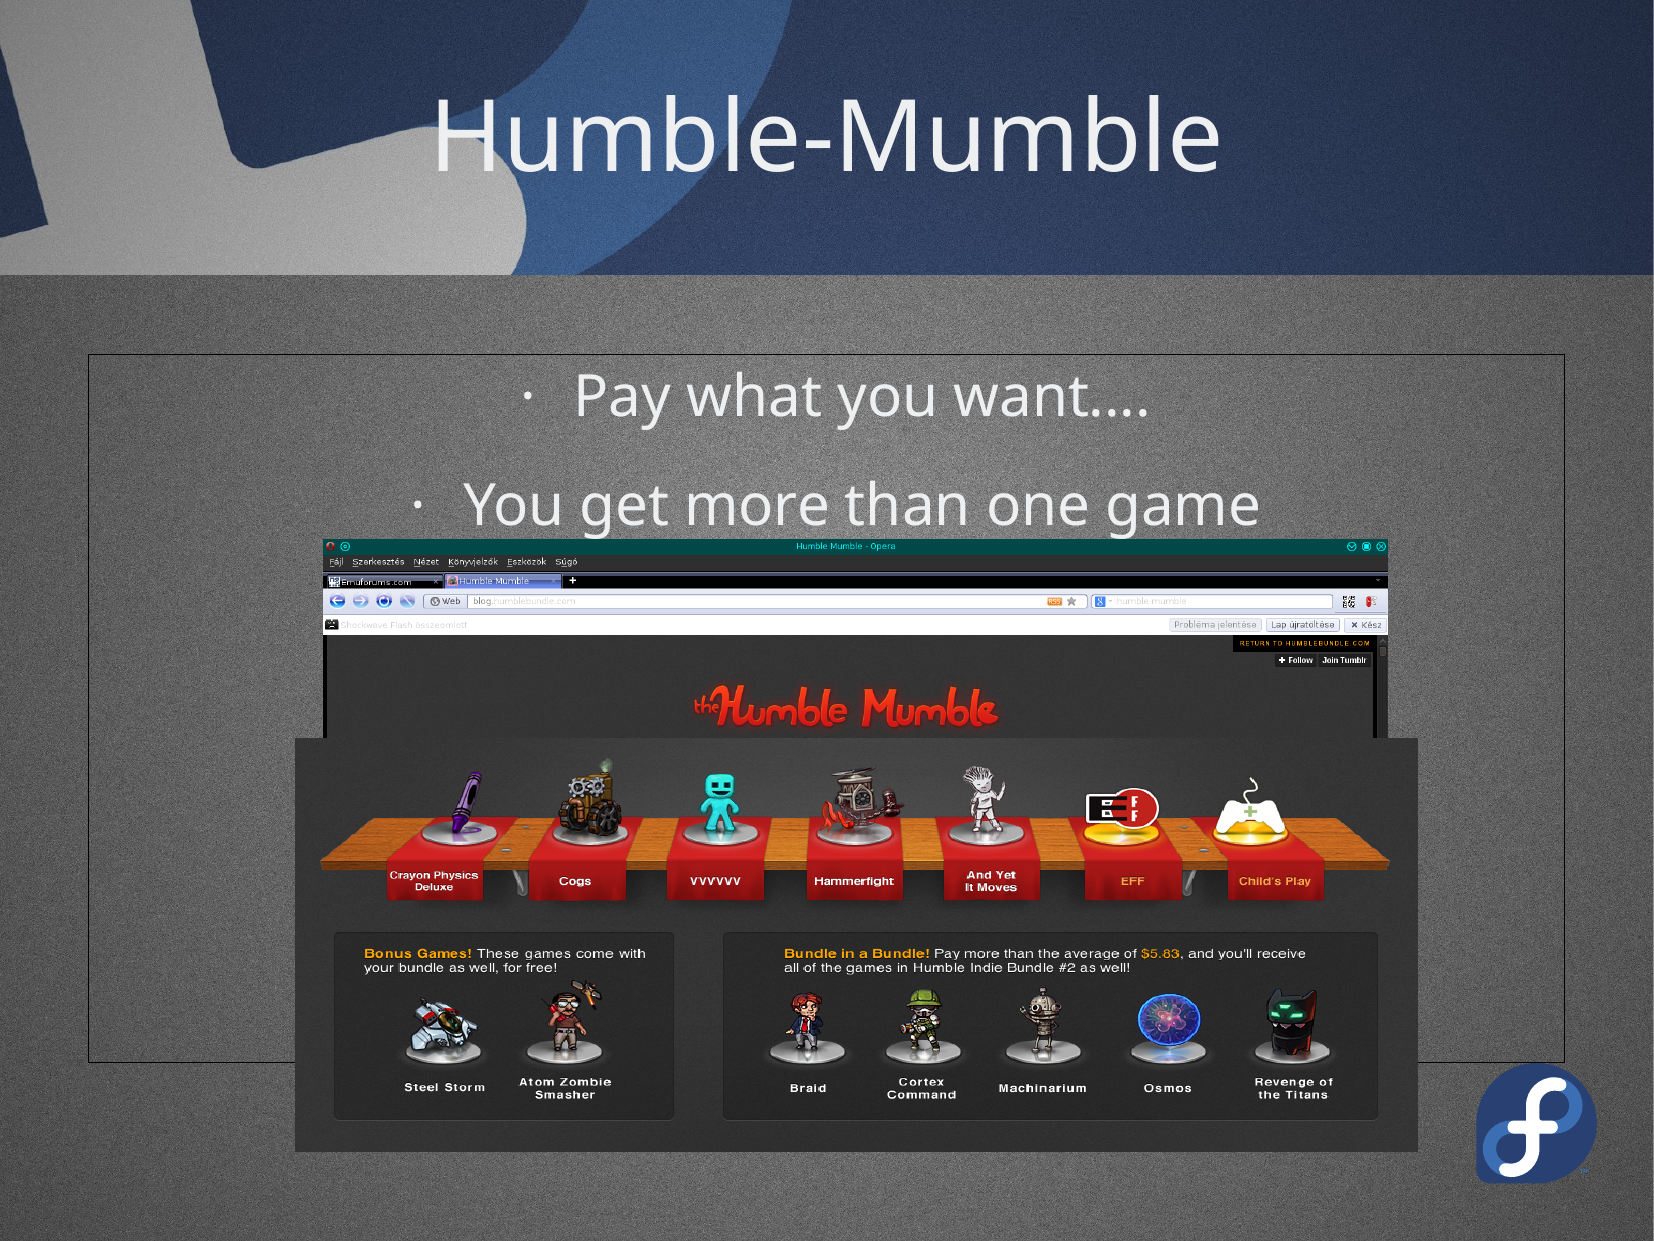

# Humble-Mumble
Pay what you want....
You get more than one game